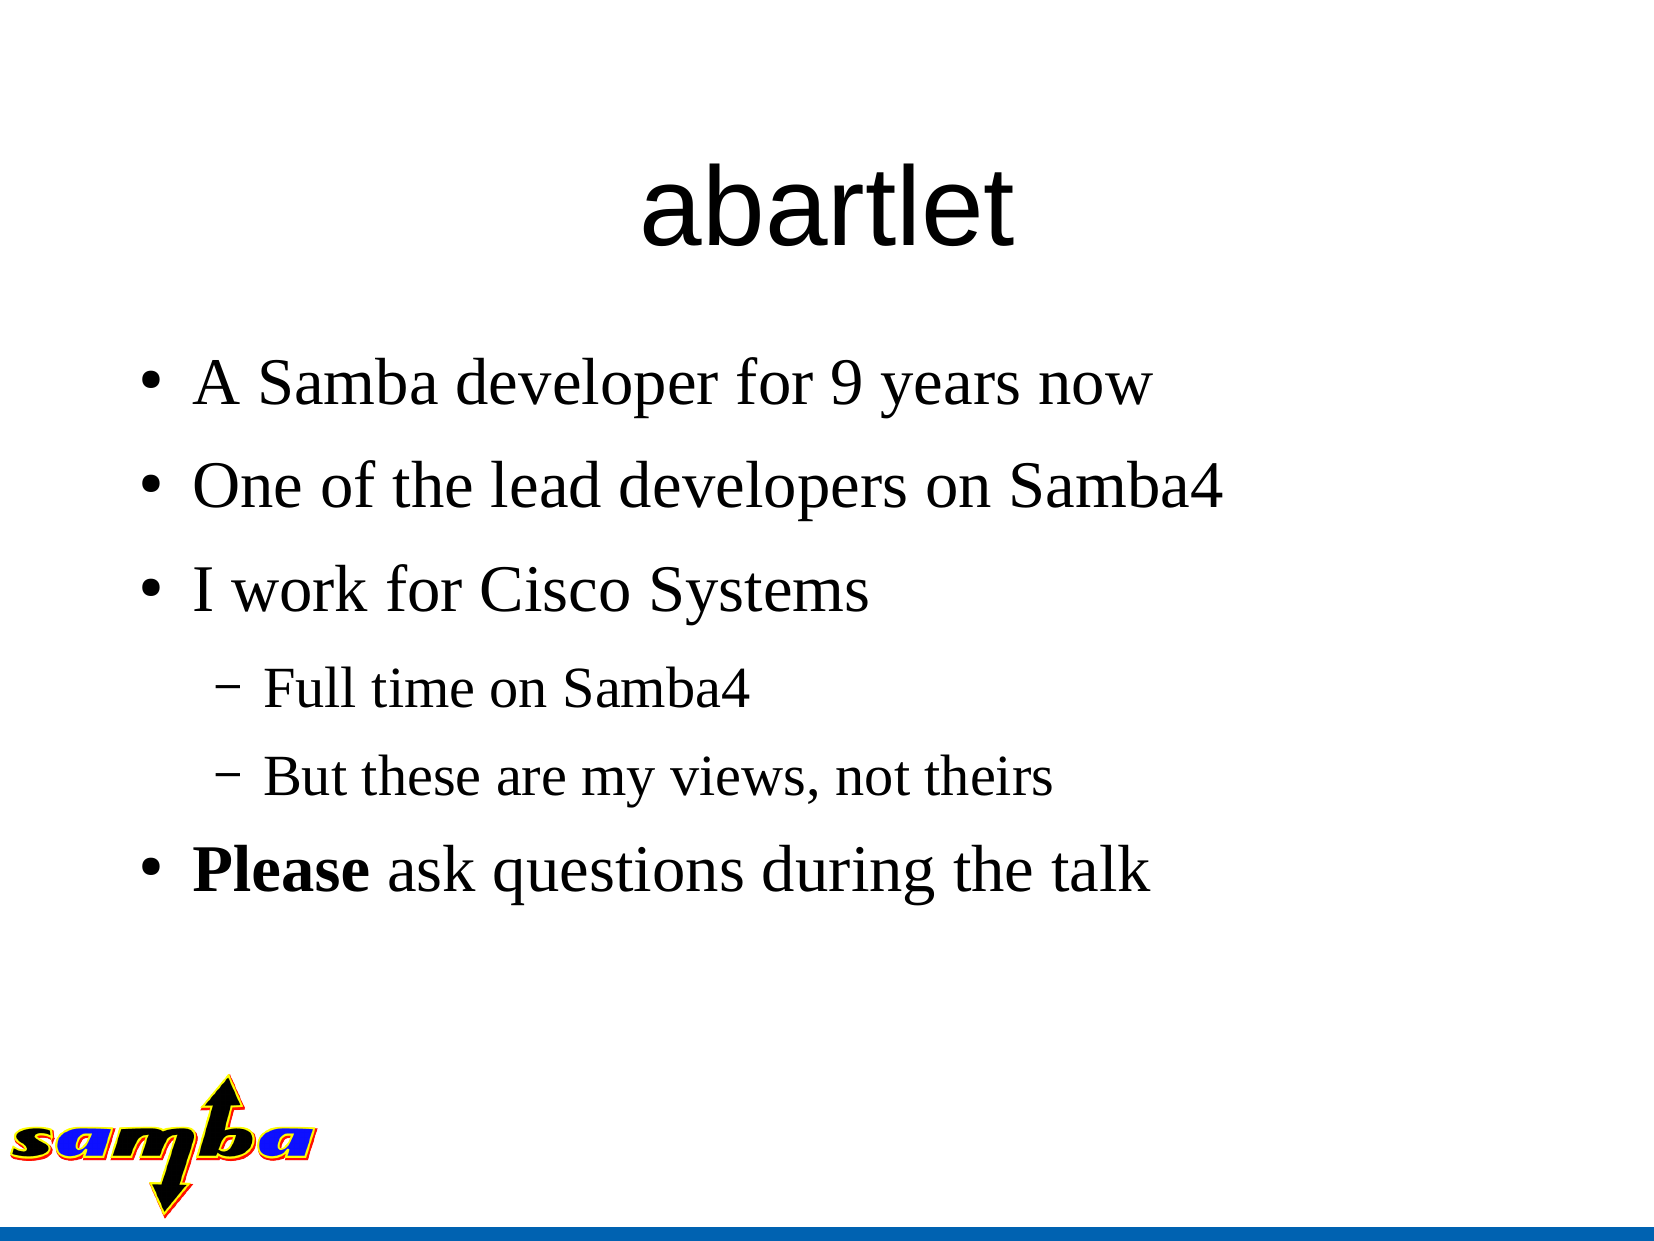

# abartlet
A Samba developer for 9 years now
One of the lead developers on Samba4
I work for Cisco Systems
Full time on Samba4
But these are my views, not theirs
Please ask questions during the talk